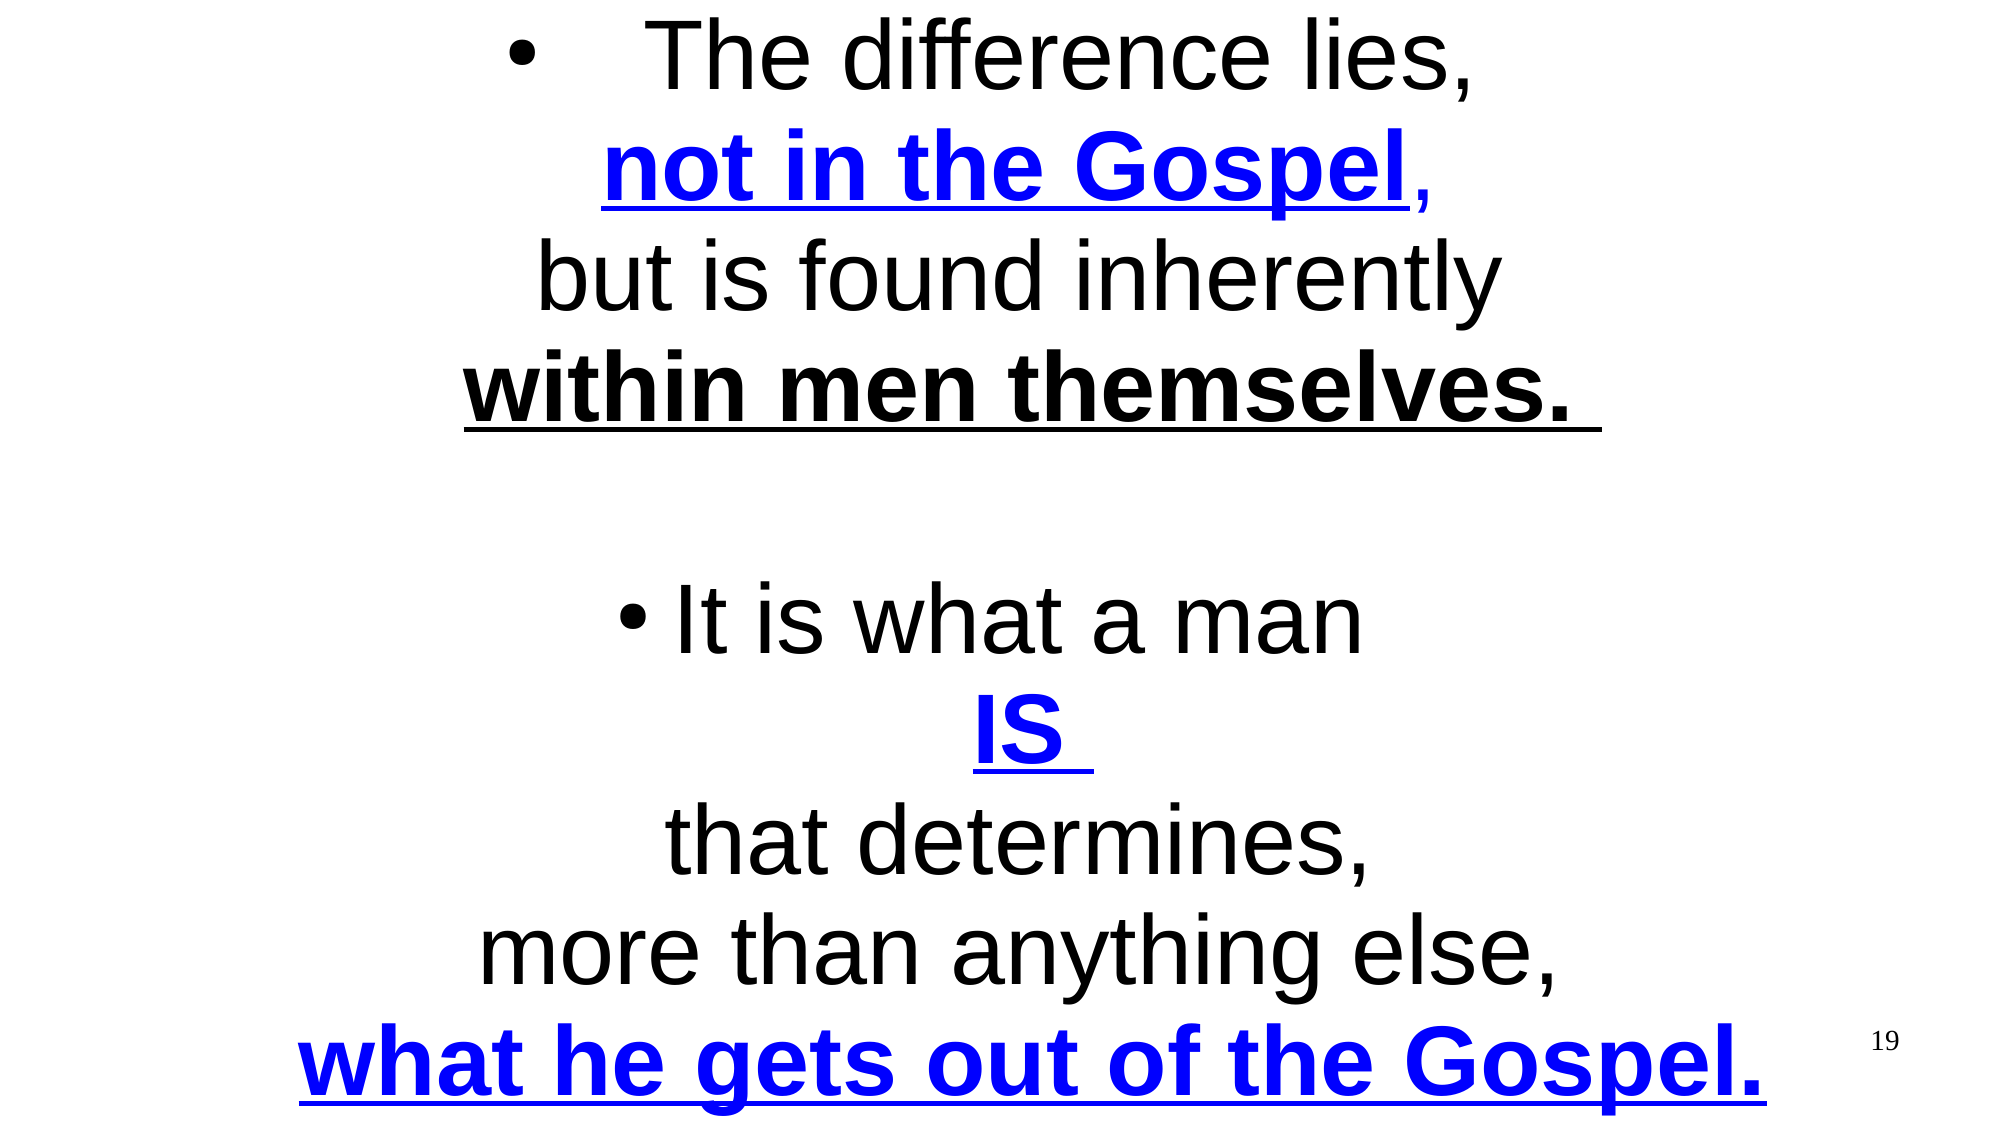

# The difference lies, not in the Gospel, but is found inherently within men themselves.
It is what a man
IS
that determines,
more than anything else,
what he gets out of the Gospel.
19